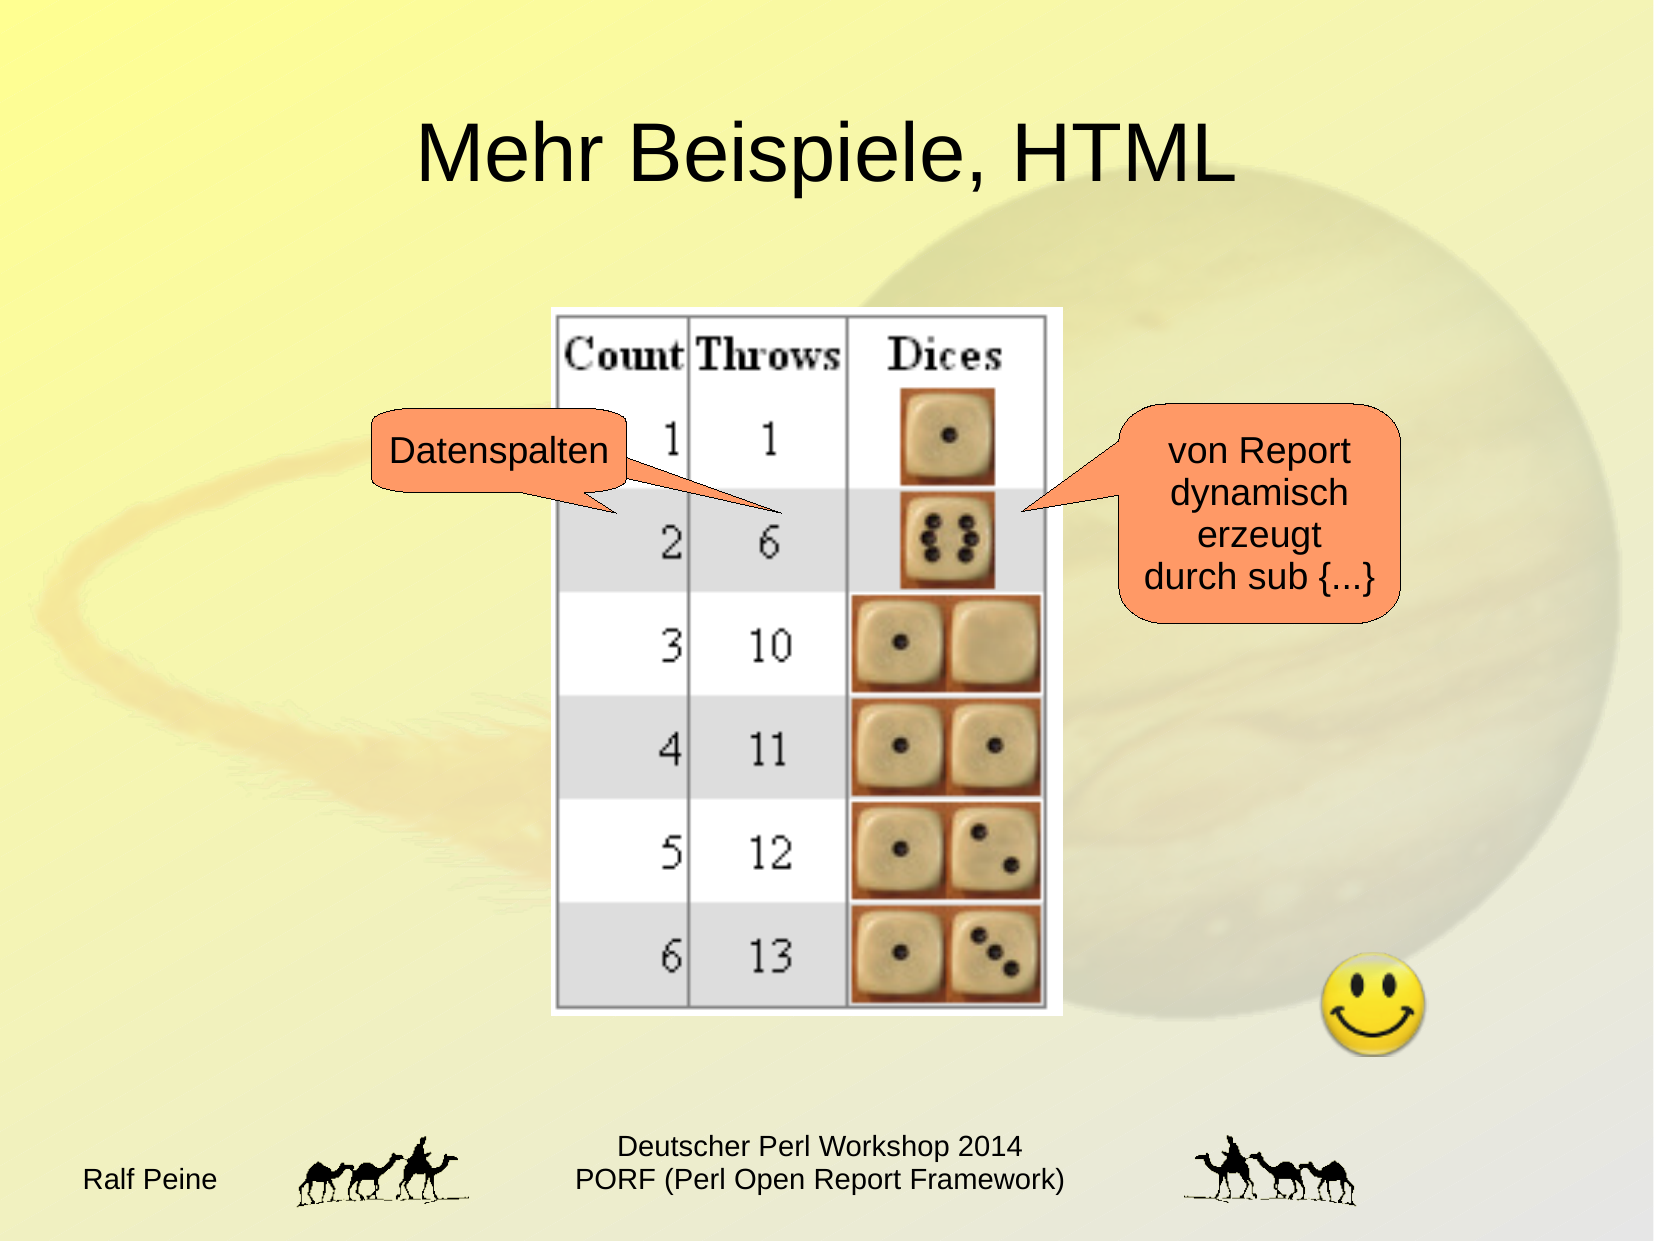

# Mehr Beispiele, HTML
von Report
dynamisch
erzeugt
durch sub {...}
Datenspalten
Datenspalten